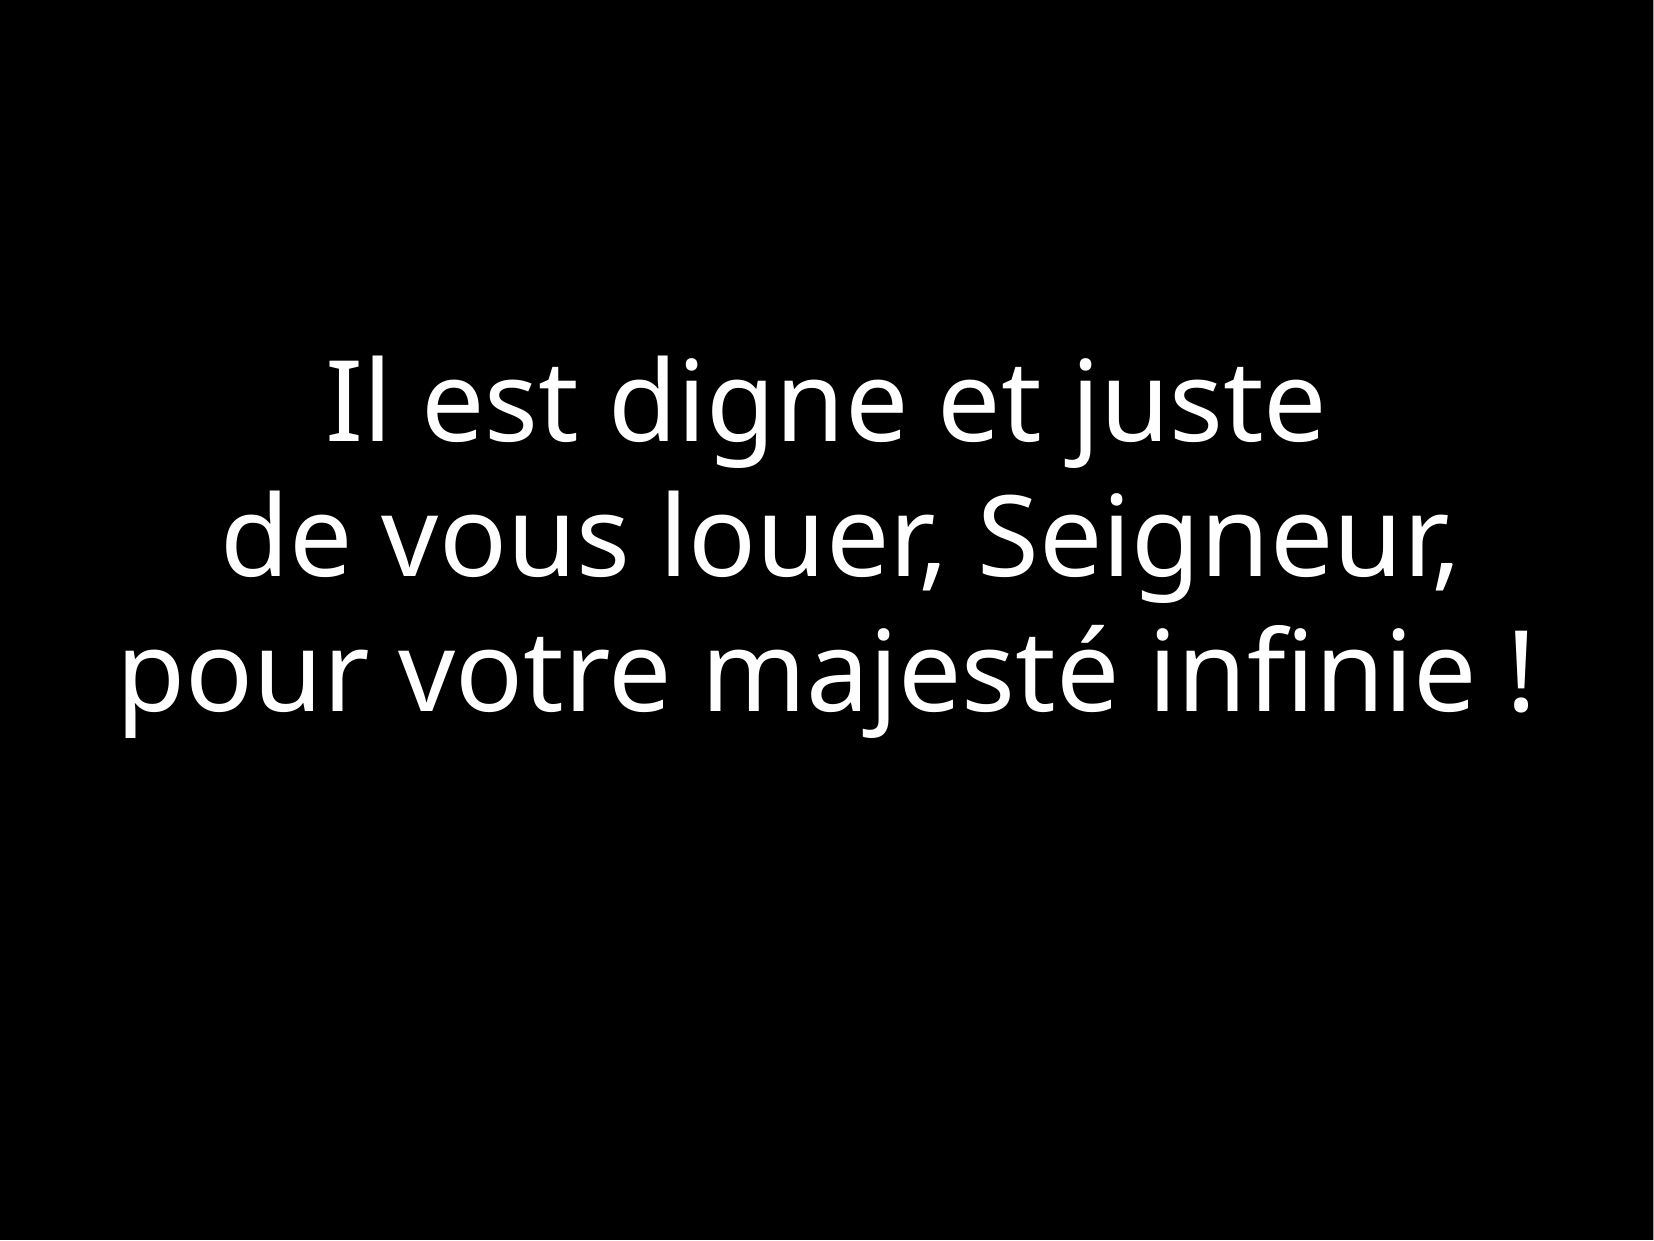

Il est digne et juste
de vous louer, Seigneur,
pour votre majesté infinie !